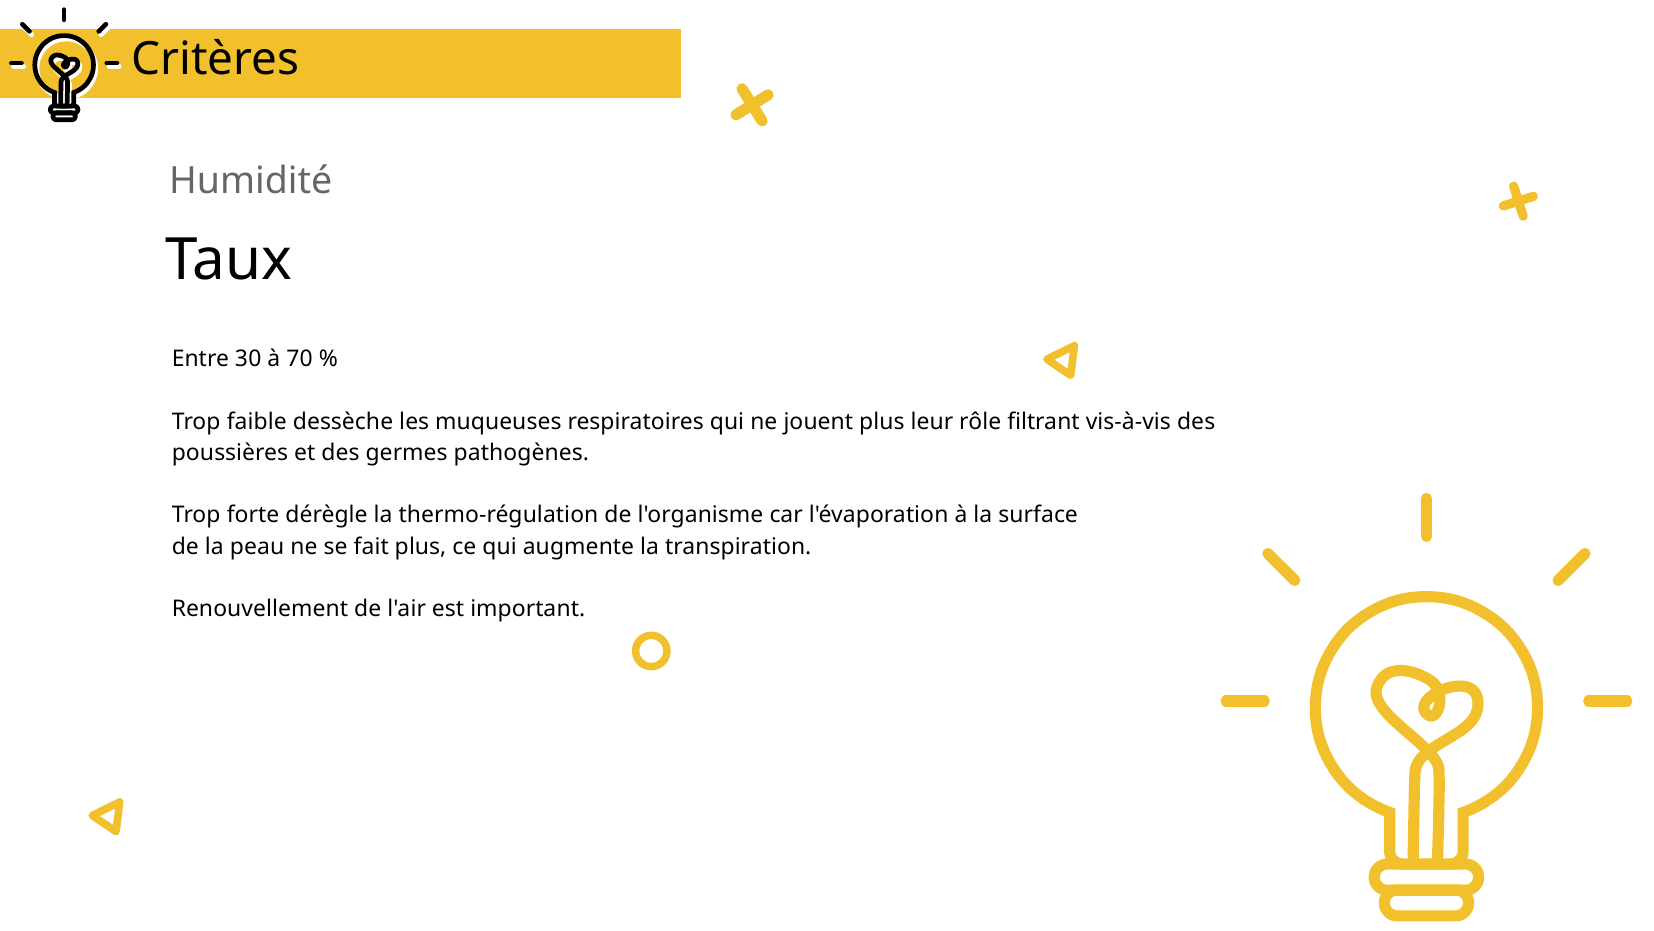

Critères
# Humidité
Taux
Entre 30 à 70 %
Trop faible dessèche les muqueuses respiratoires qui ne jouent plus leur rôle filtrant vis-à-vis des poussières et des germes pathogènes.
Trop forte dérègle la thermo-régulation de l'organisme car l'évaporation à la surface
de la peau ne se fait plus, ce qui augmente la transpiration.
Renouvellement de l'air est important.